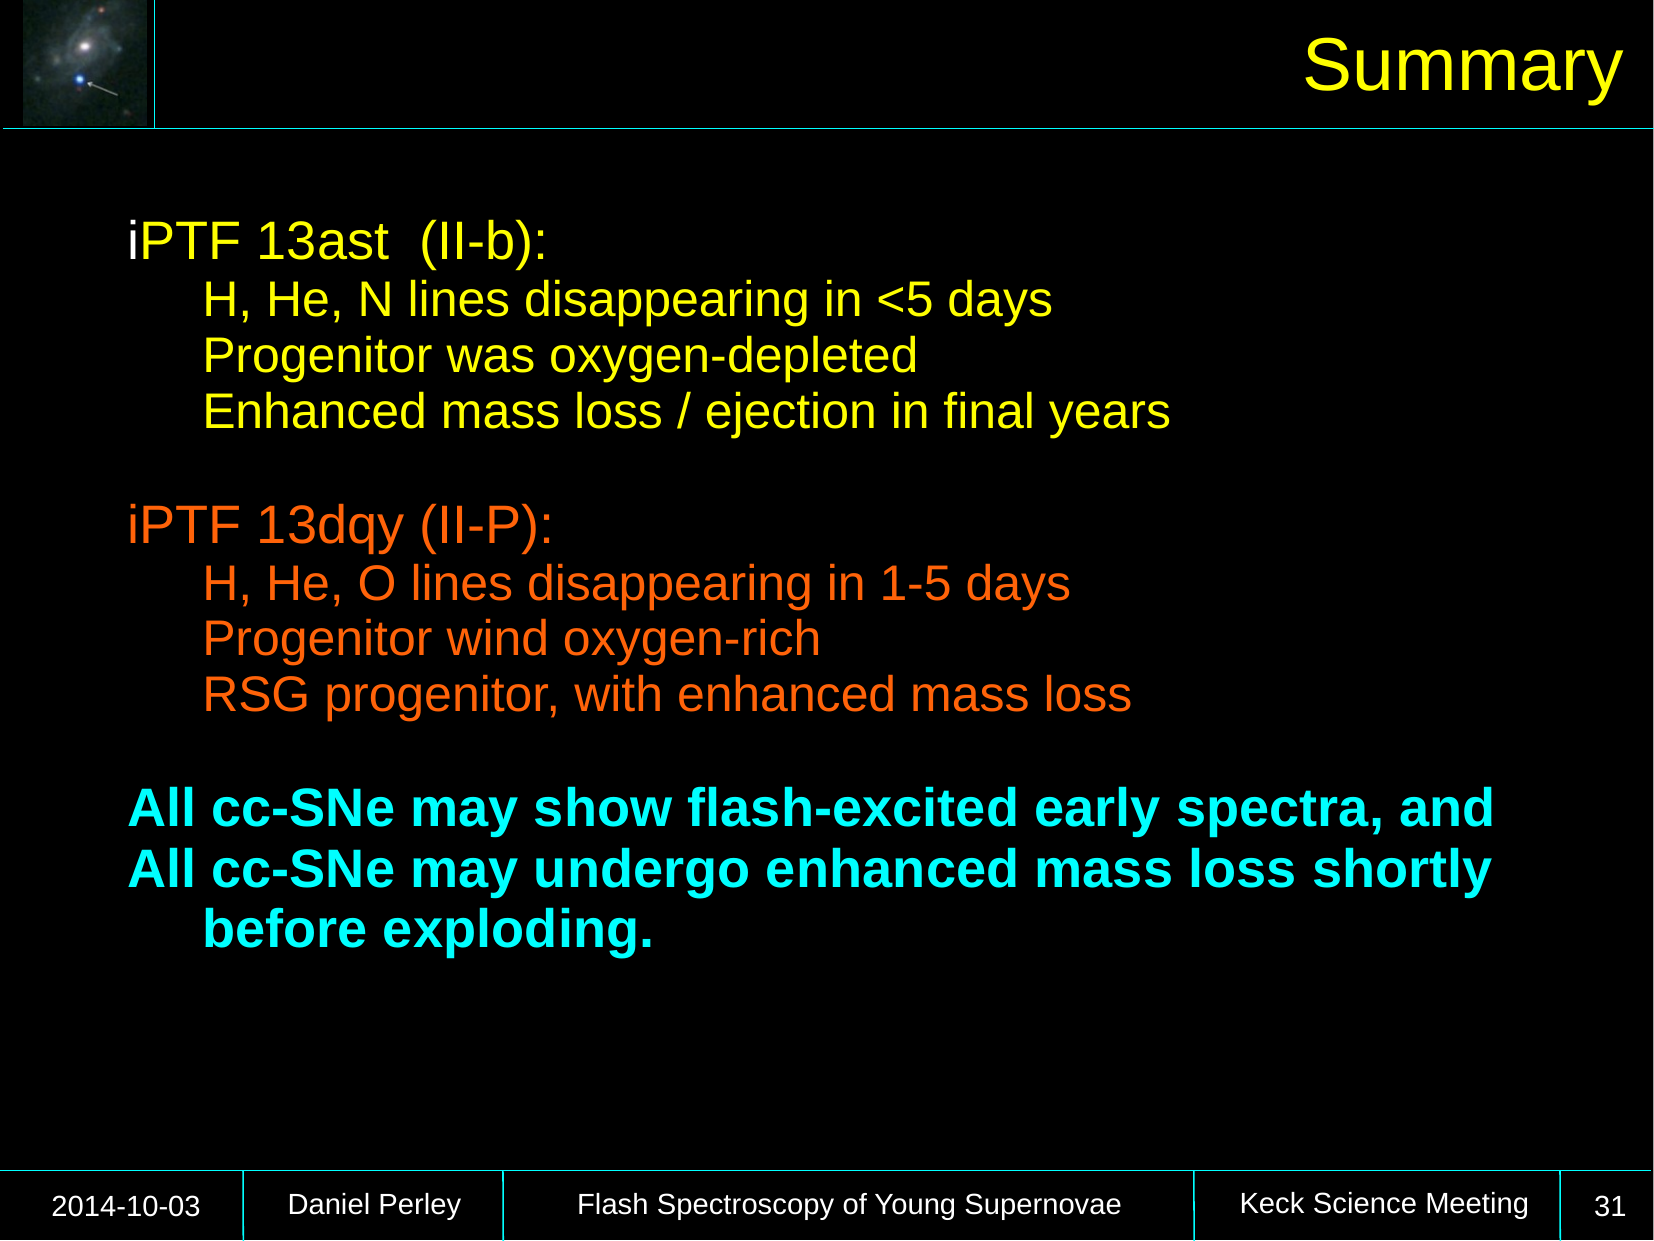

# Summary
iPTF 13ast (II-b):
	H, He, N lines disappearing in <5 days
	Progenitor was oxygen-depleted
	Enhanced mass loss / ejection in final years
iPTF 13dqy (II-P):
	H, He, O lines disappearing in 1-5 days
	Progenitor wind oxygen-rich
	RSG progenitor, with enhanced mass loss
All cc-SNe may show flash-excited early spectra, and
All cc-SNe may undergo enhanced mass loss shortly
 	before exploding.
2014-10-03
31